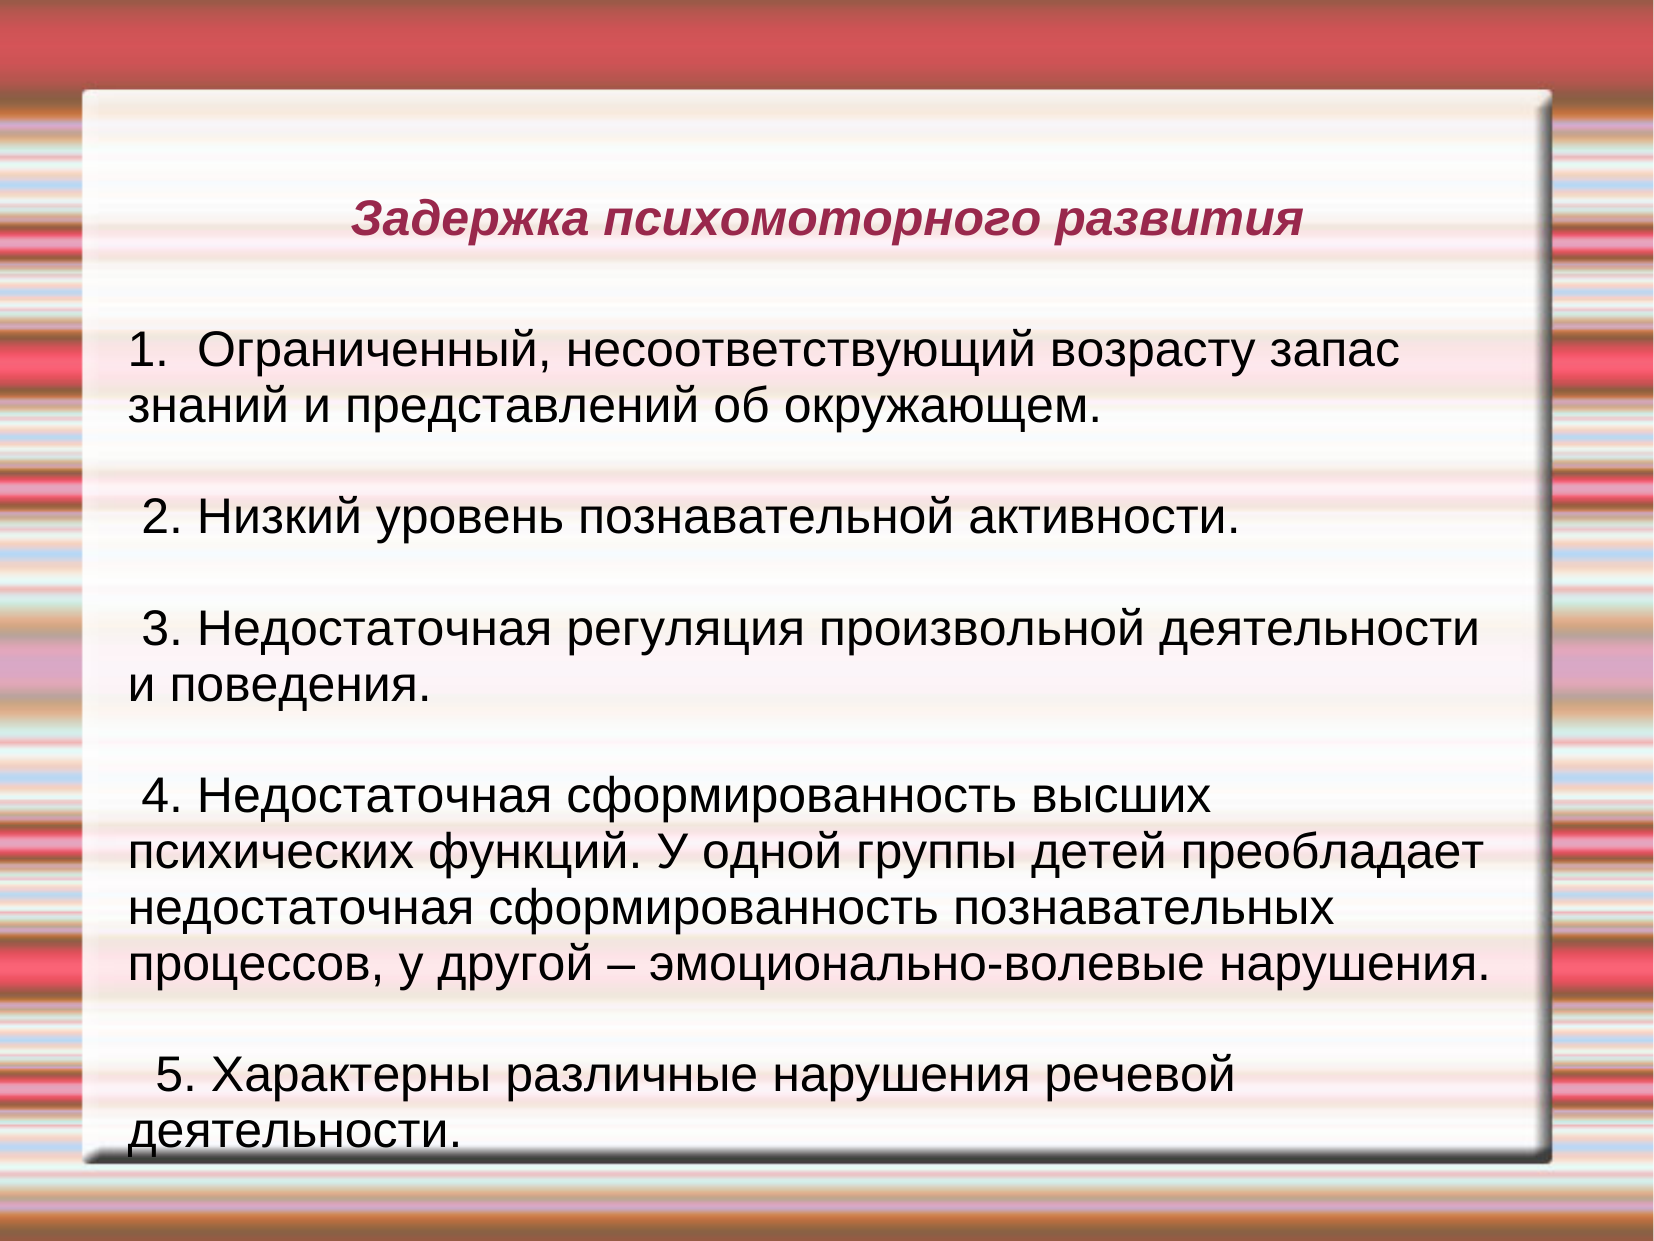

# Задержка психомоторного развития
1. Ограниченный, несоответствующий возрасту запас знаний и представлений об окружающем.
 2. Низкий уровень познавательной активности.
 3. Недостаточная регуляция произвольной деятельности и поведения.
 4. Недостаточная сформированность высших психических функций. У одной группы детей преобладает недостаточная сформированность познавательных процессов, у другой – эмоционально-волевые нарушения.
 5. Характерны различные нарушения речевой деятельности.